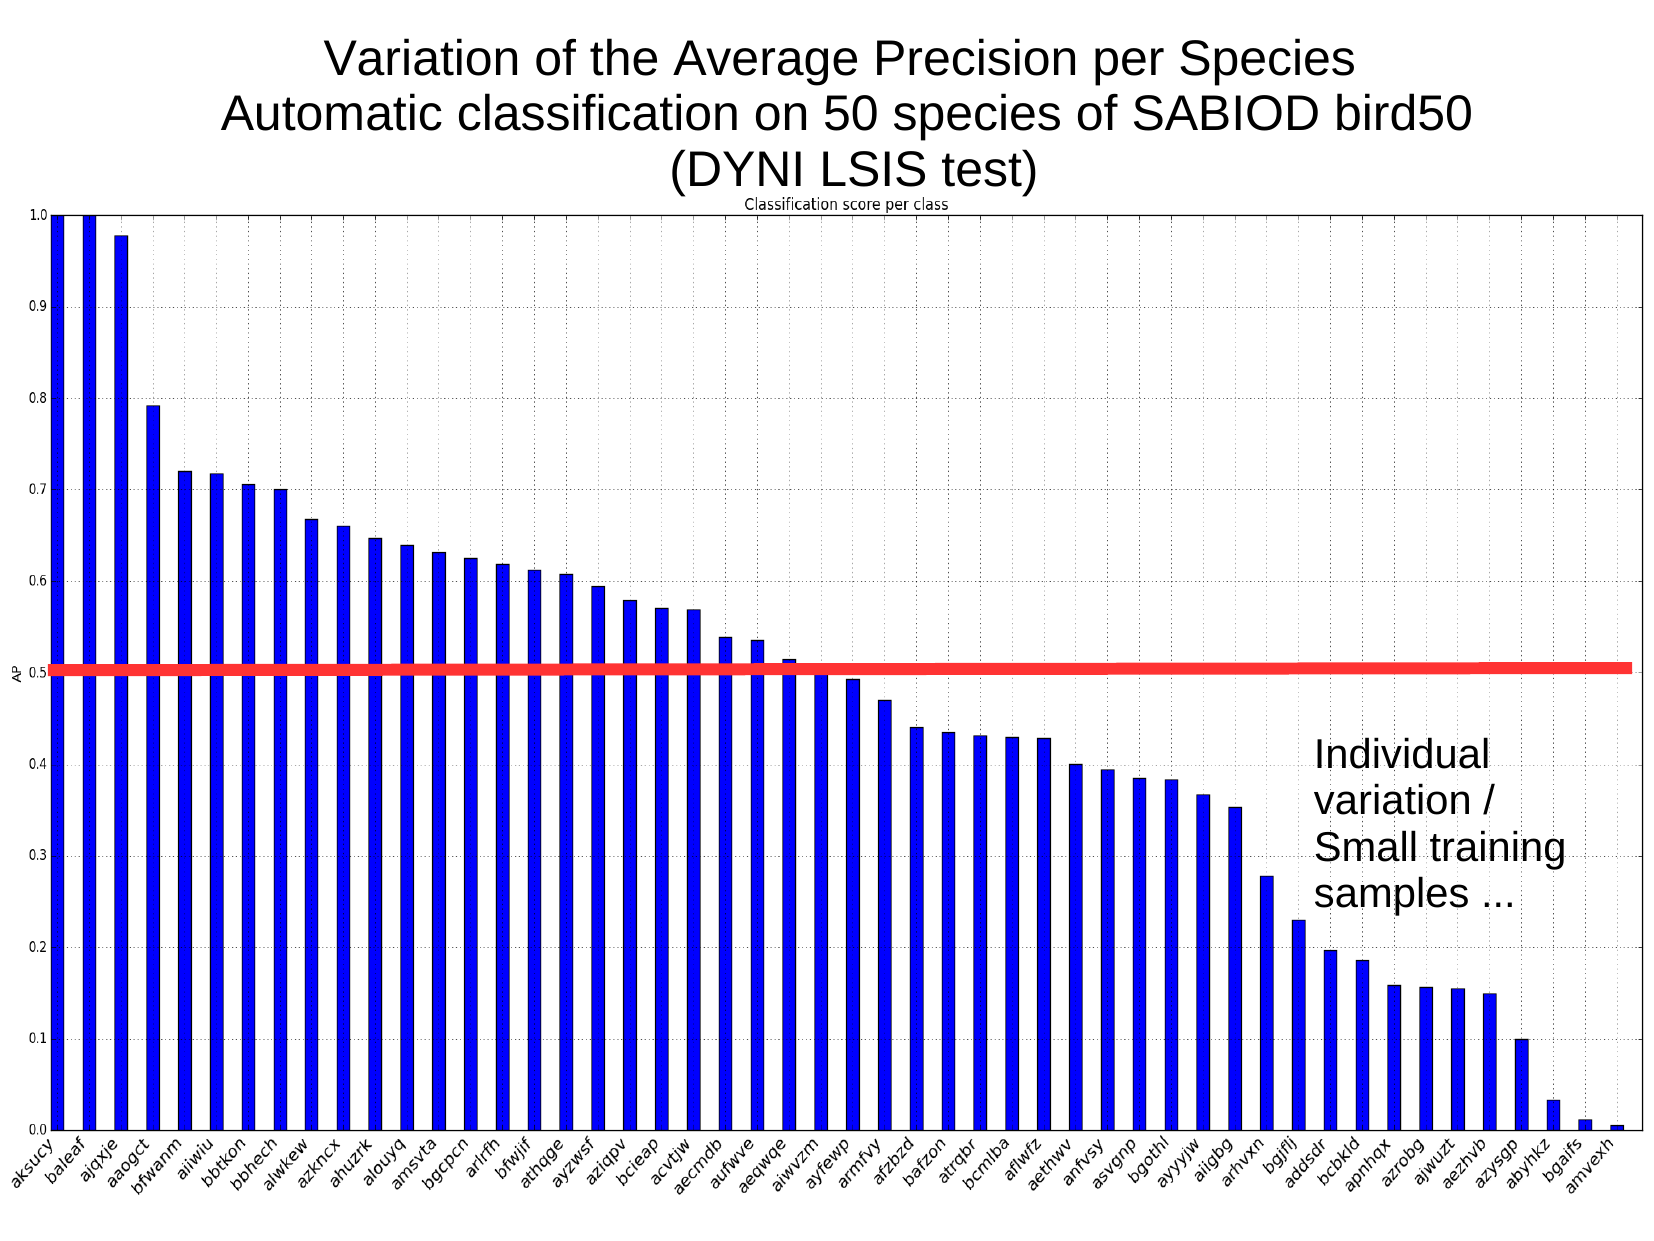

Variation of the Average Precision per Species
Automatic classification on 50 species of SABIOD bird50
 (DYNI LSIS test)
Individual variation /
Small training samples ...